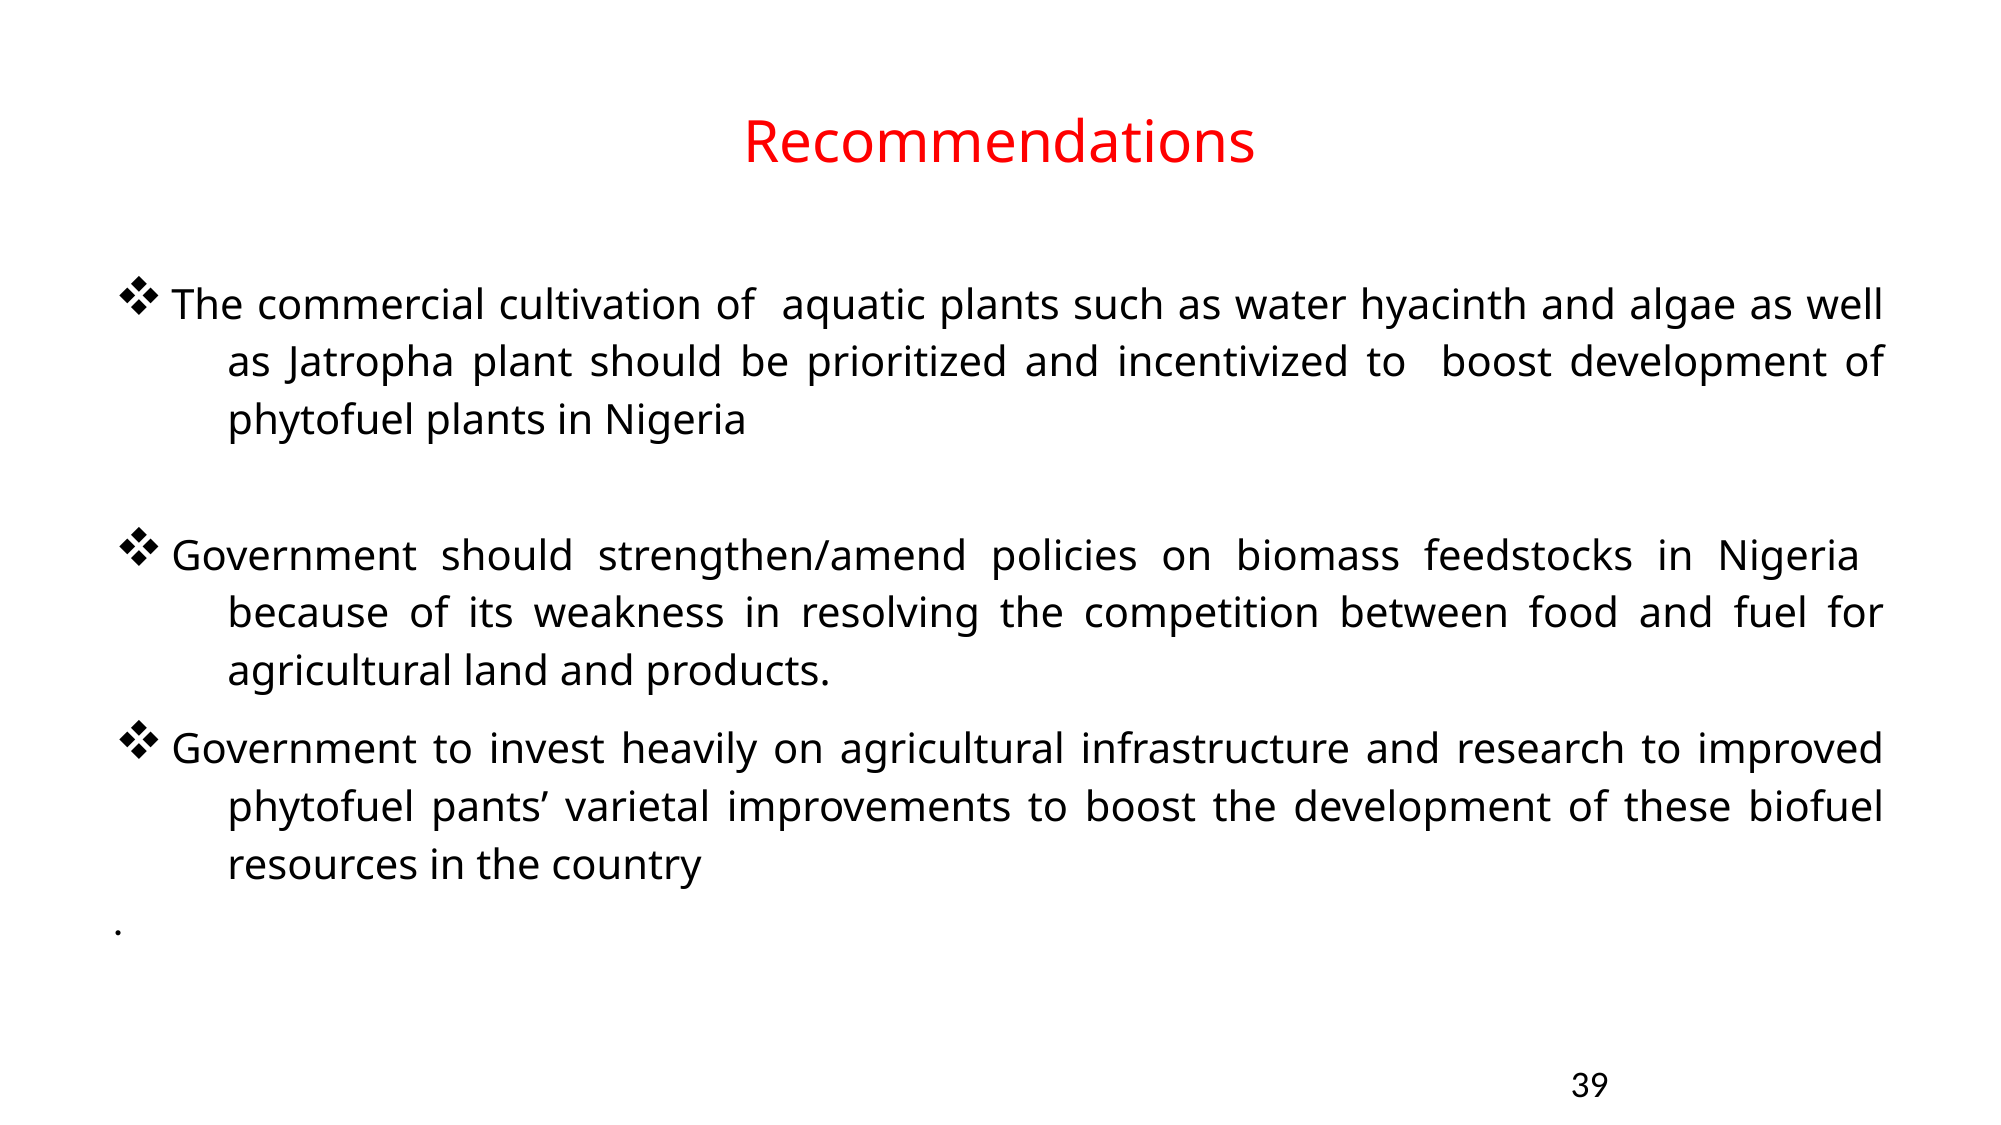

# Recommendations
The commercial cultivation of aquatic plants such as water hyacinth and algae as well as Jatropha plant should be prioritized and incentivized to boost development of phytofuel plants in Nigeria
Government should strengthen/amend policies on biomass feedstocks in Nigeria because of its weakness in resolving the competition between food and fuel for agricultural land and products.
Government to invest heavily on agricultural infrastructure and research to improved phytofuel pants’ varietal improvements to boost the development of these biofuel resources in the country